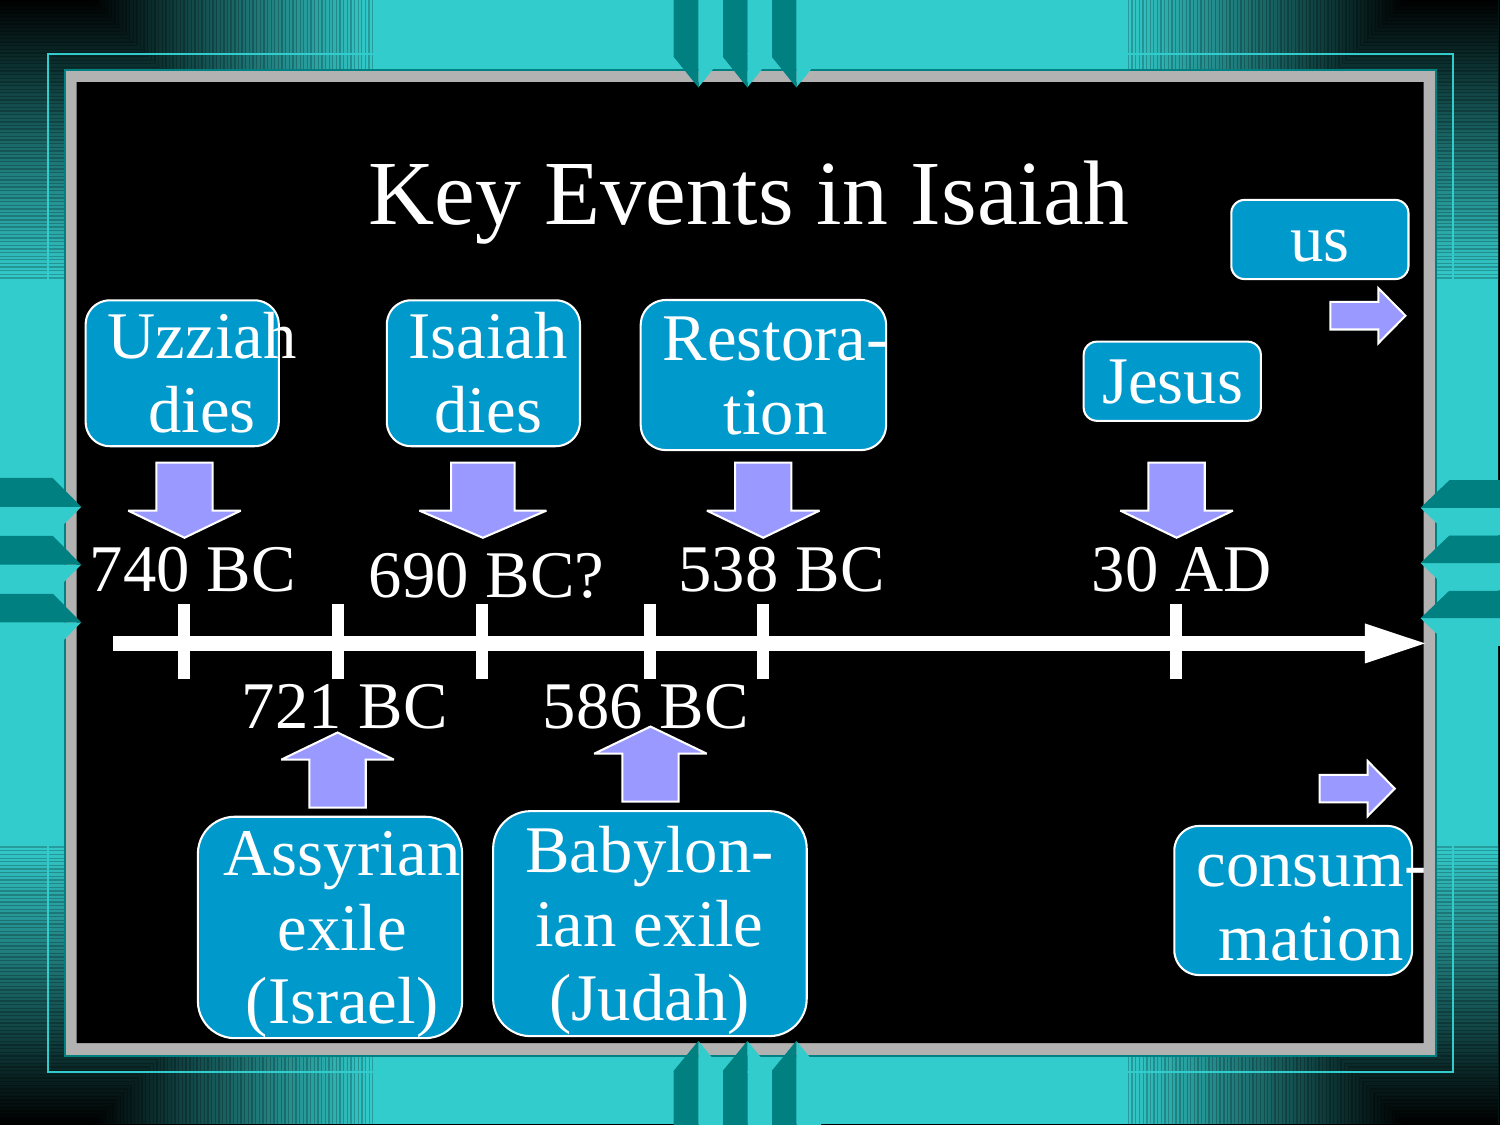

# Key Events in Isaiah
us
Restora-
tion
538 BC
Uzziah
dies
740 BC
Isaiah
dies
690 BC?
Jesus
30 AD
586 BC
Babylon-
ian exile
(Judah)
721 BC
Assyrian
exile
(Israel)
consum-
mation